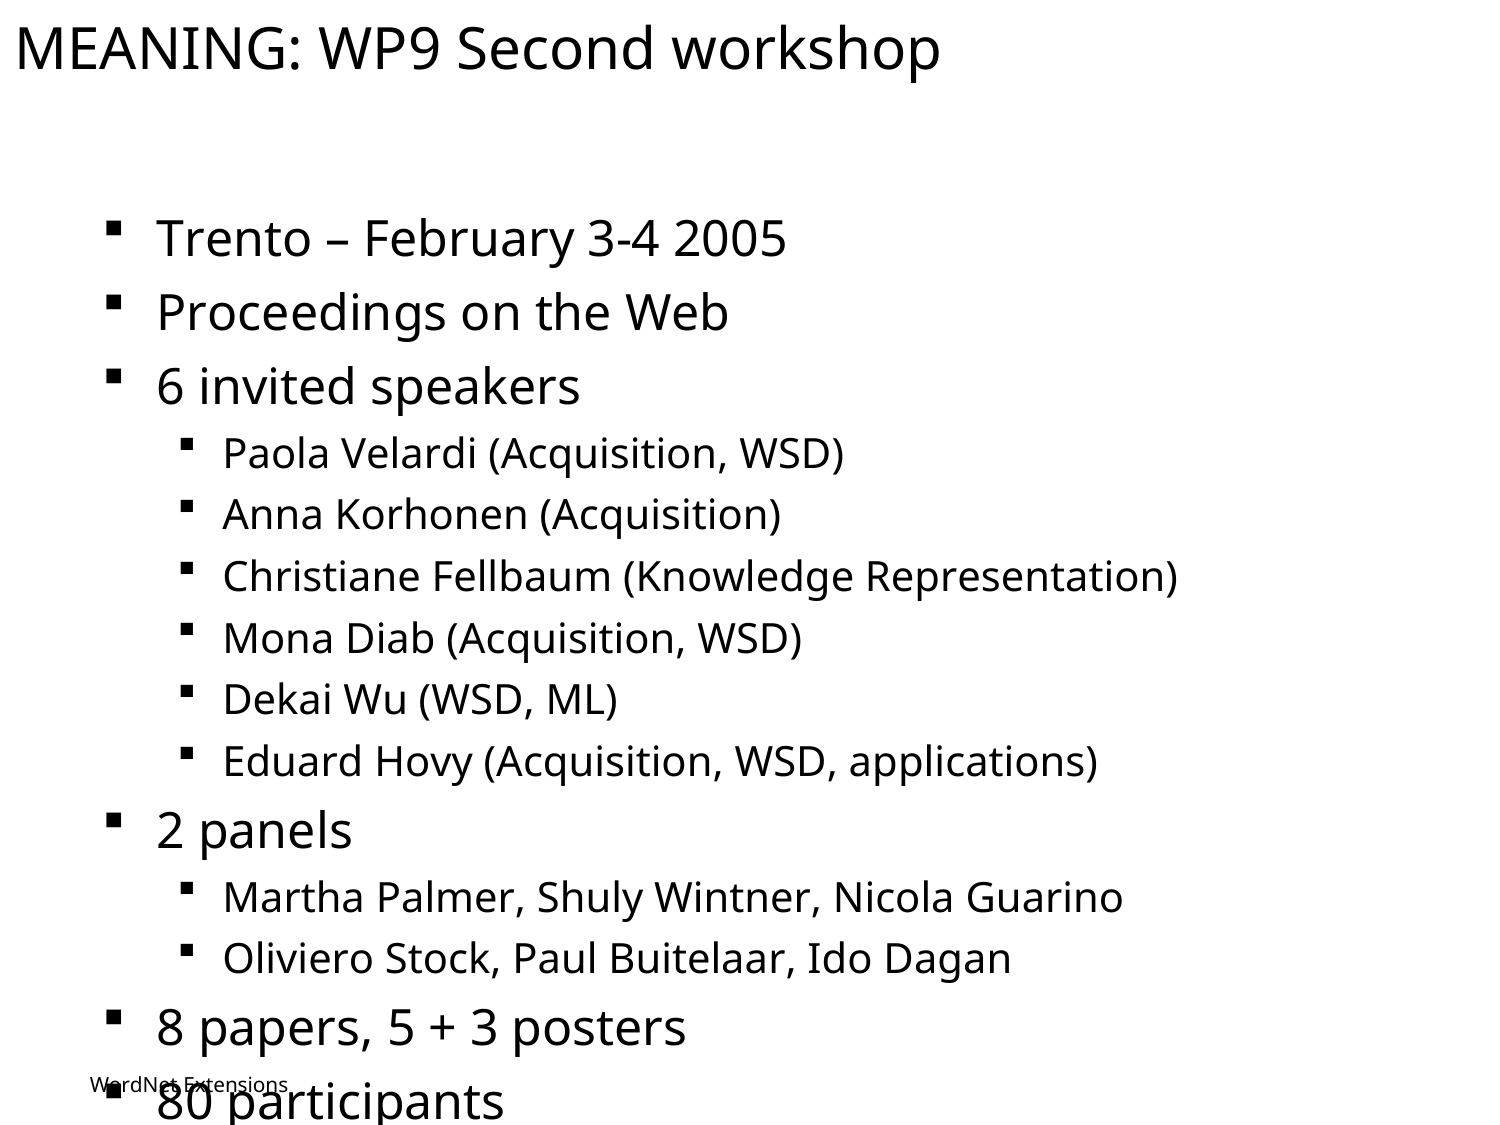

MEANING: WP9 Second workshop
# Trento – February 3-4 2005
Proceedings on the Web
6 invited speakers
Paola Velardi (Acquisition, WSD)
Anna Korhonen (Acquisition)
Christiane Fellbaum (Knowledge Representation)
Mona Diab (Acquisition, WSD)
Dekai Wu (WSD, ML)
Eduard Hovy (Acquisition, WSD, applications)
2 panels
Martha Palmer, Shuly Wintner, Nicola Guarino
Oliviero Stock, Paul Buitelaar, Ido Dagan
8 papers, 5 + 3 posters
80 participants